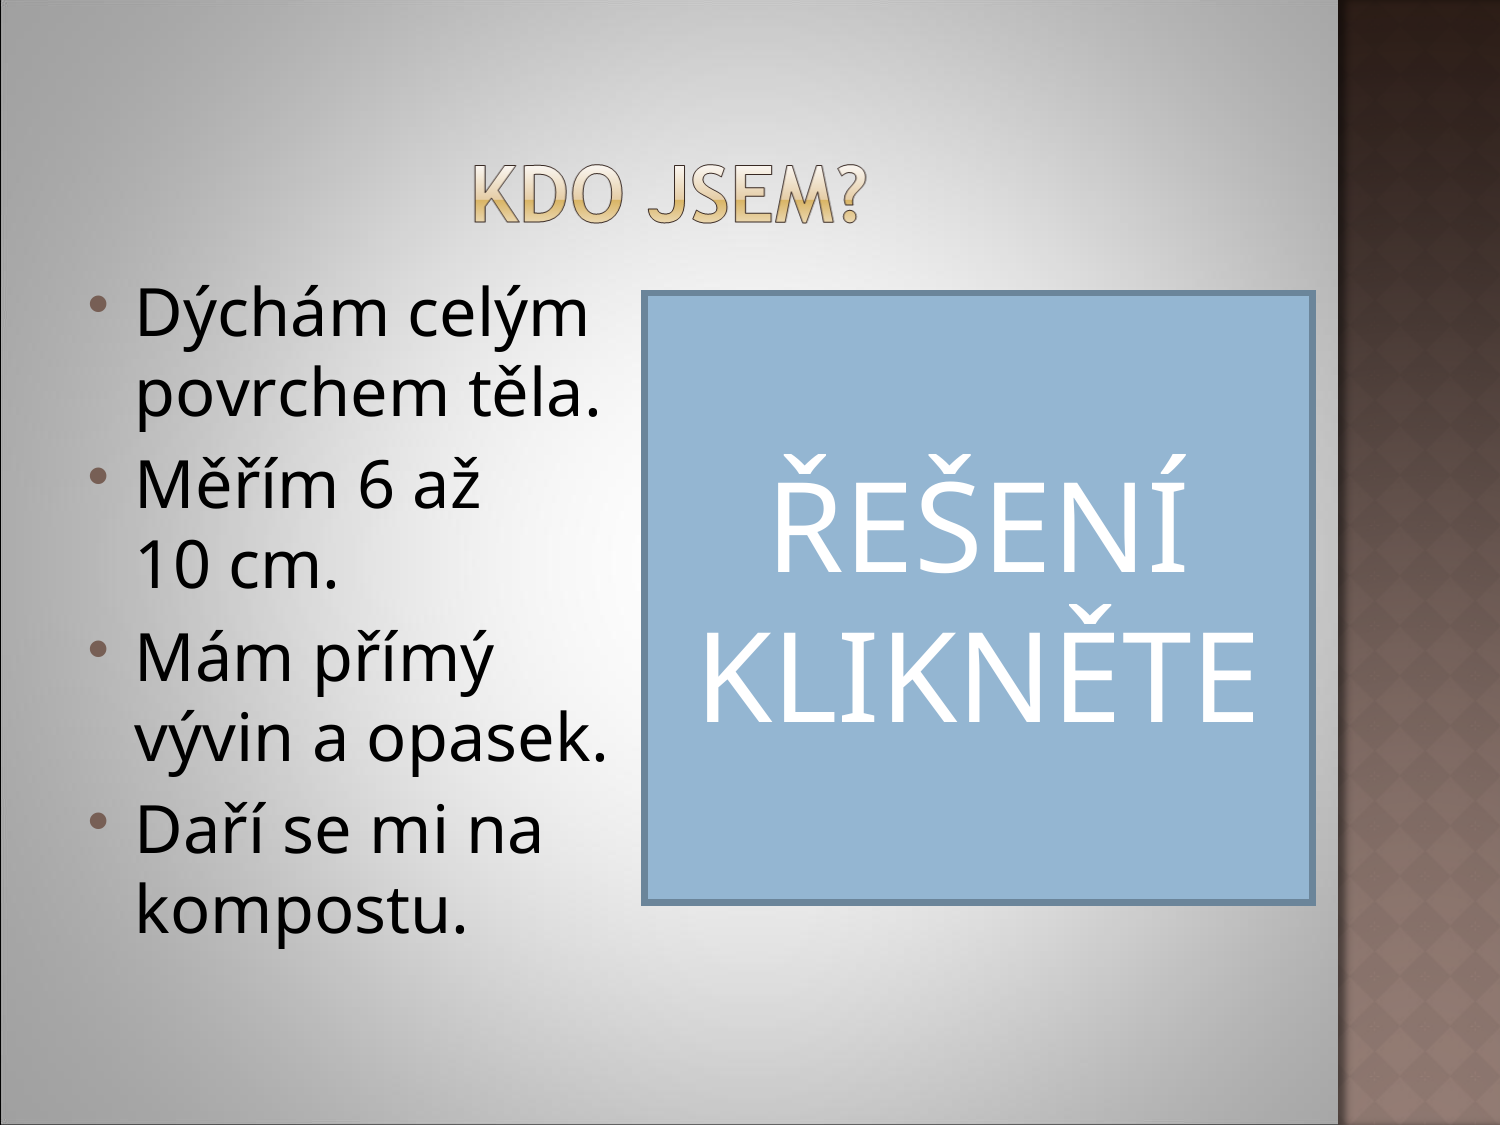

# Dýchám celým povrchem těla.
Měřím 6 až
10 cm.
Mám přímý vývin a opasek.
Daří se mi na kompostu.
ŘEŠENÍ
KLIKNĚTE
[21] Žížala hnojní